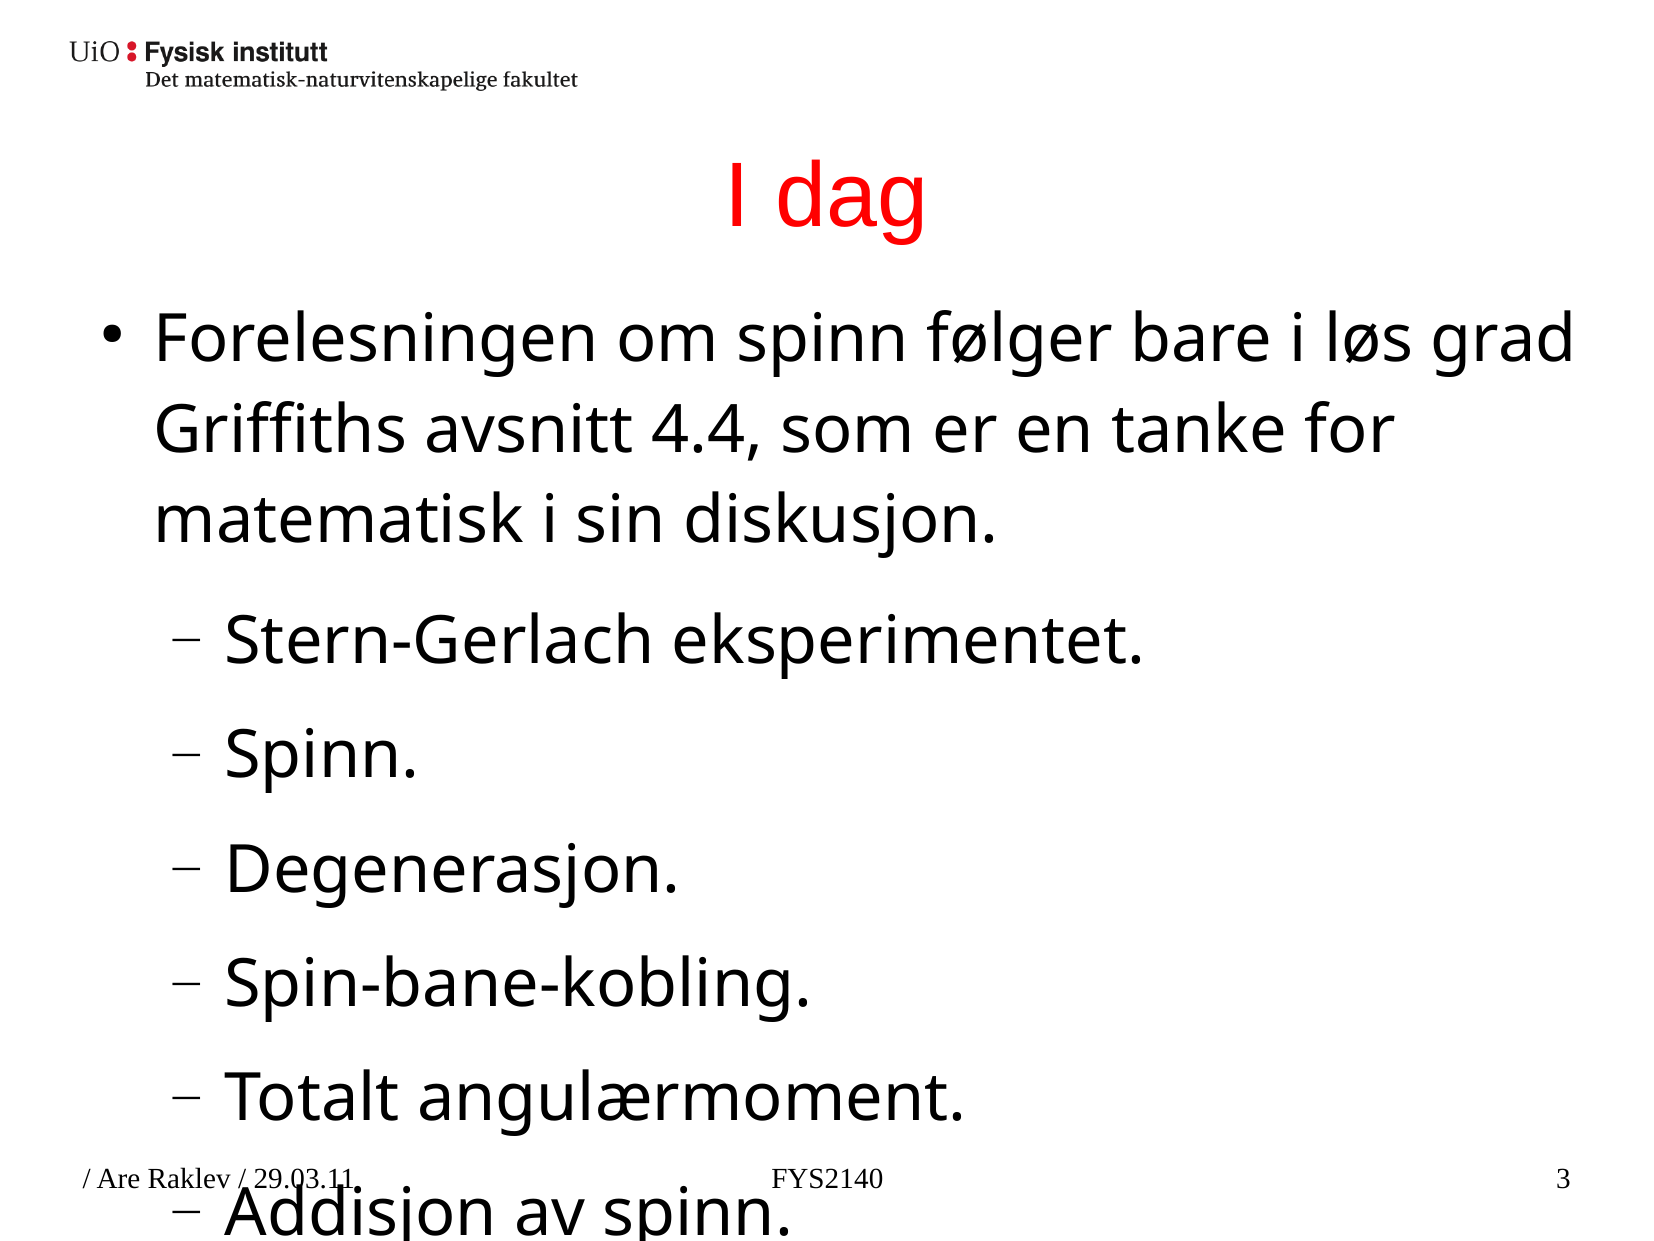

# I dag
Forelesningen om spinn følger bare i løs grad Griffiths avsnitt 4.4, som er en tanke for matematisk i sin diskusjon.
Stern-Gerlach eksperimentet.
Spinn.
Degenerasjon.
Spin-bane-kobling.
Totalt angulærmoment.
Addisjon av spinn.
/ Are Raklev / 29.03.11
FYS2140
3